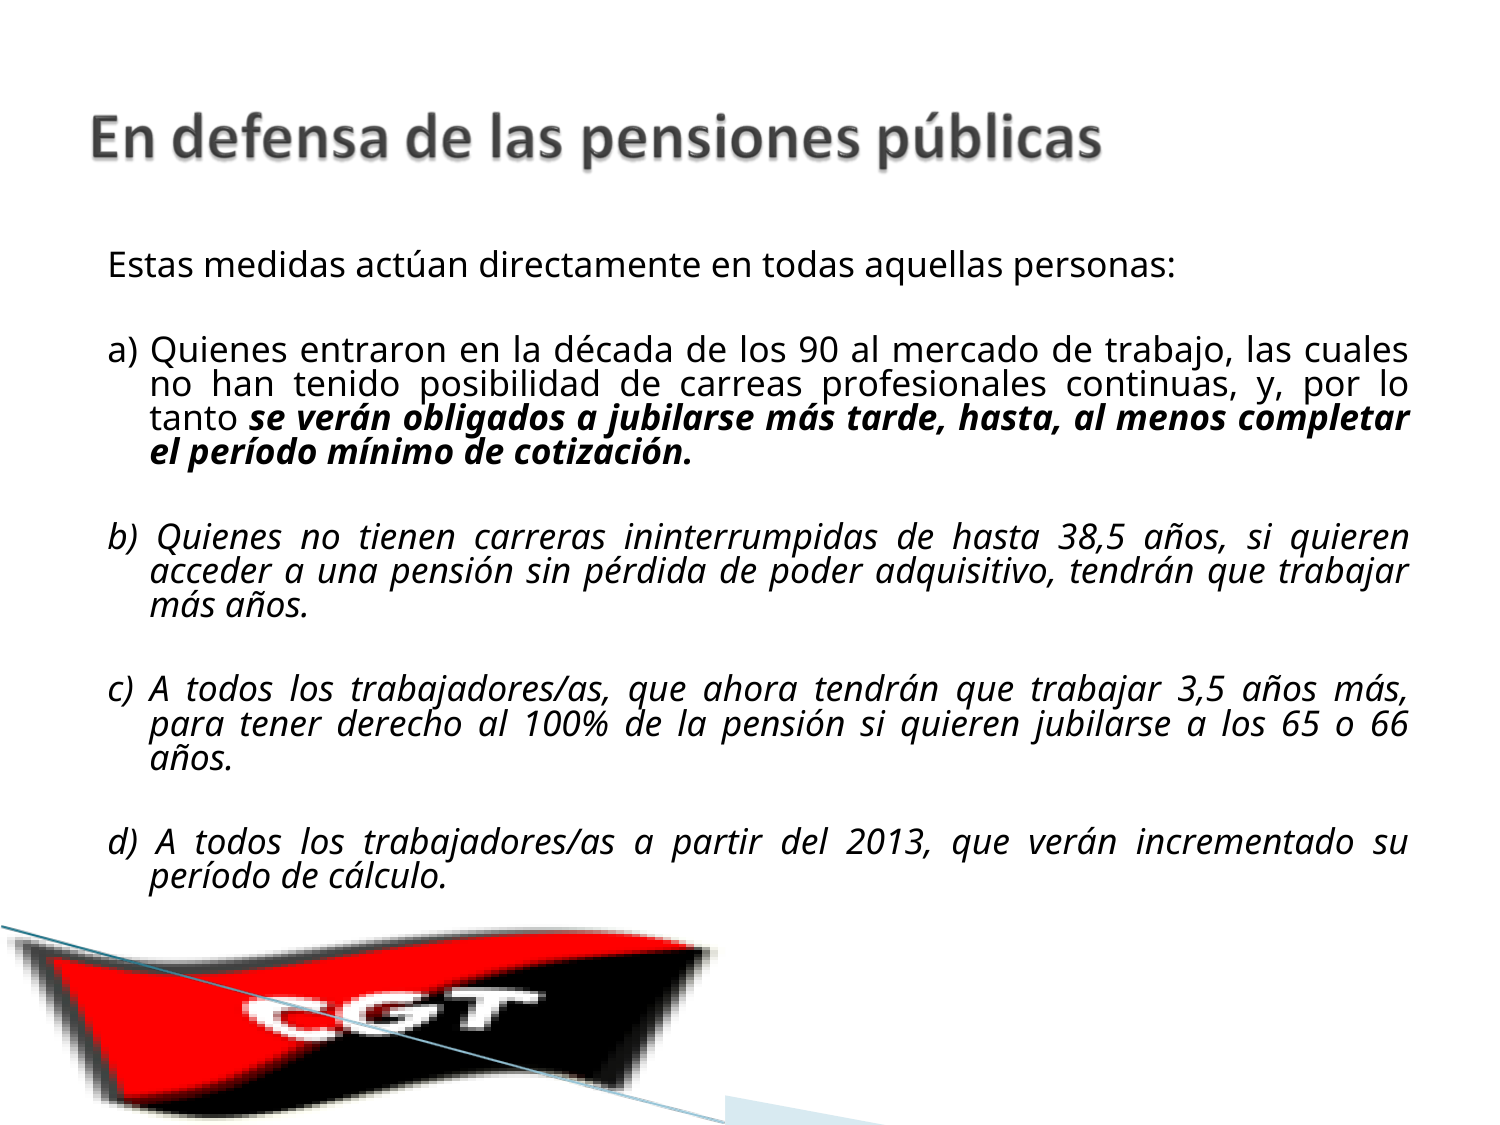

Estas medidas actúan directamente en todas aquellas personas:
a) Quienes entraron en la década de los 90 al mercado de trabajo, las cuales no han tenido posibilidad de carreas profesionales continuas, y, por lo tanto se verán obligados a jubilarse más tarde, hasta, al menos completar el período mínimo de cotización.
b) Quienes no tienen carreras ininterrumpidas de hasta 38,5 años, si quieren acceder a una pensión sin pérdida de poder adquisitivo, tendrán que trabajar más años.
c) A todos los trabajadores/as, que ahora tendrán que trabajar 3,5 años más, para tener derecho al 100% de la pensión si quieren jubilarse a los 65 o 66 años.
d) A todos los trabajadores/as a partir del 2013, que verán incrementado su período de cálculo.